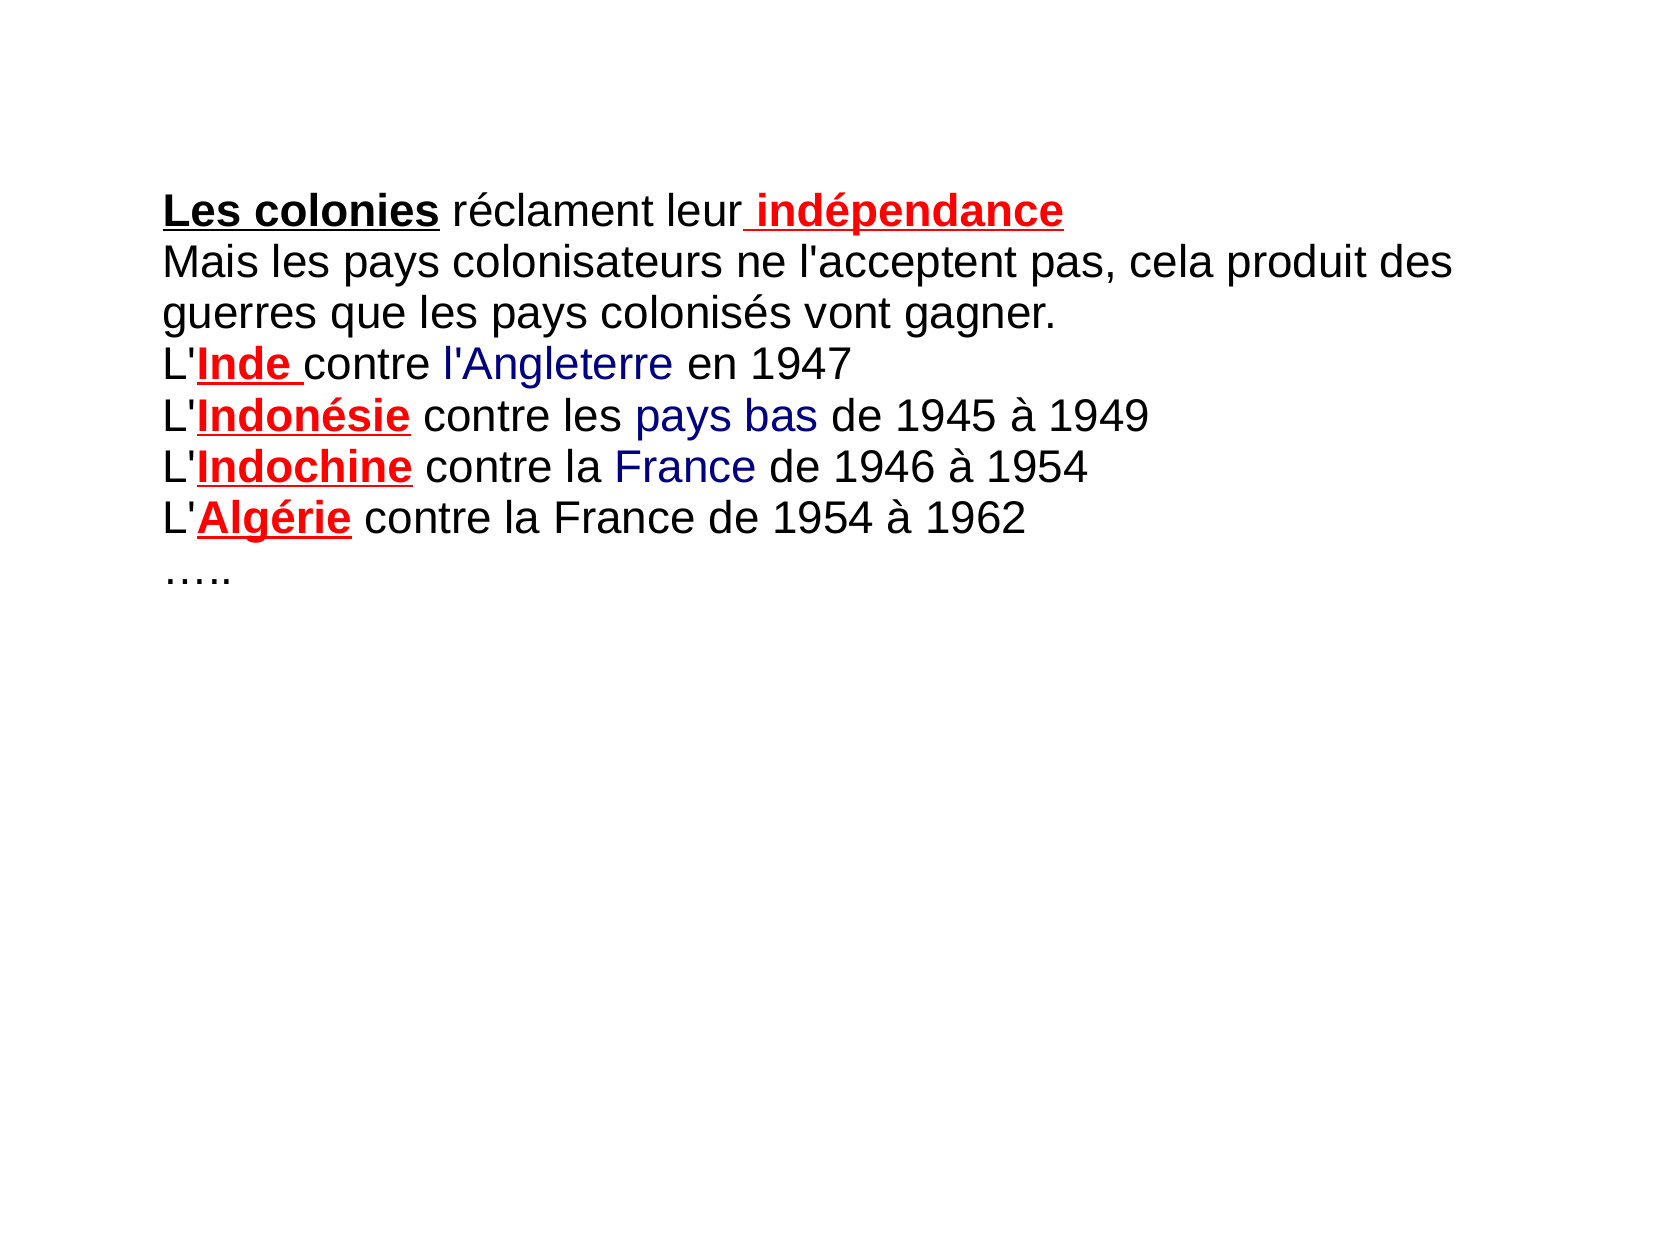

Les colonies réclament leur indépendance
Mais les pays colonisateurs ne l'acceptent pas, cela produit des guerres que les pays colonisés vont gagner.
L'Inde contre l'Angleterre en 1947
L'Indonésie contre les pays bas de 1945 à 1949
L'Indochine contre la France de 1946 à 1954
L'Algérie contre la France de 1954 à 1962
…..